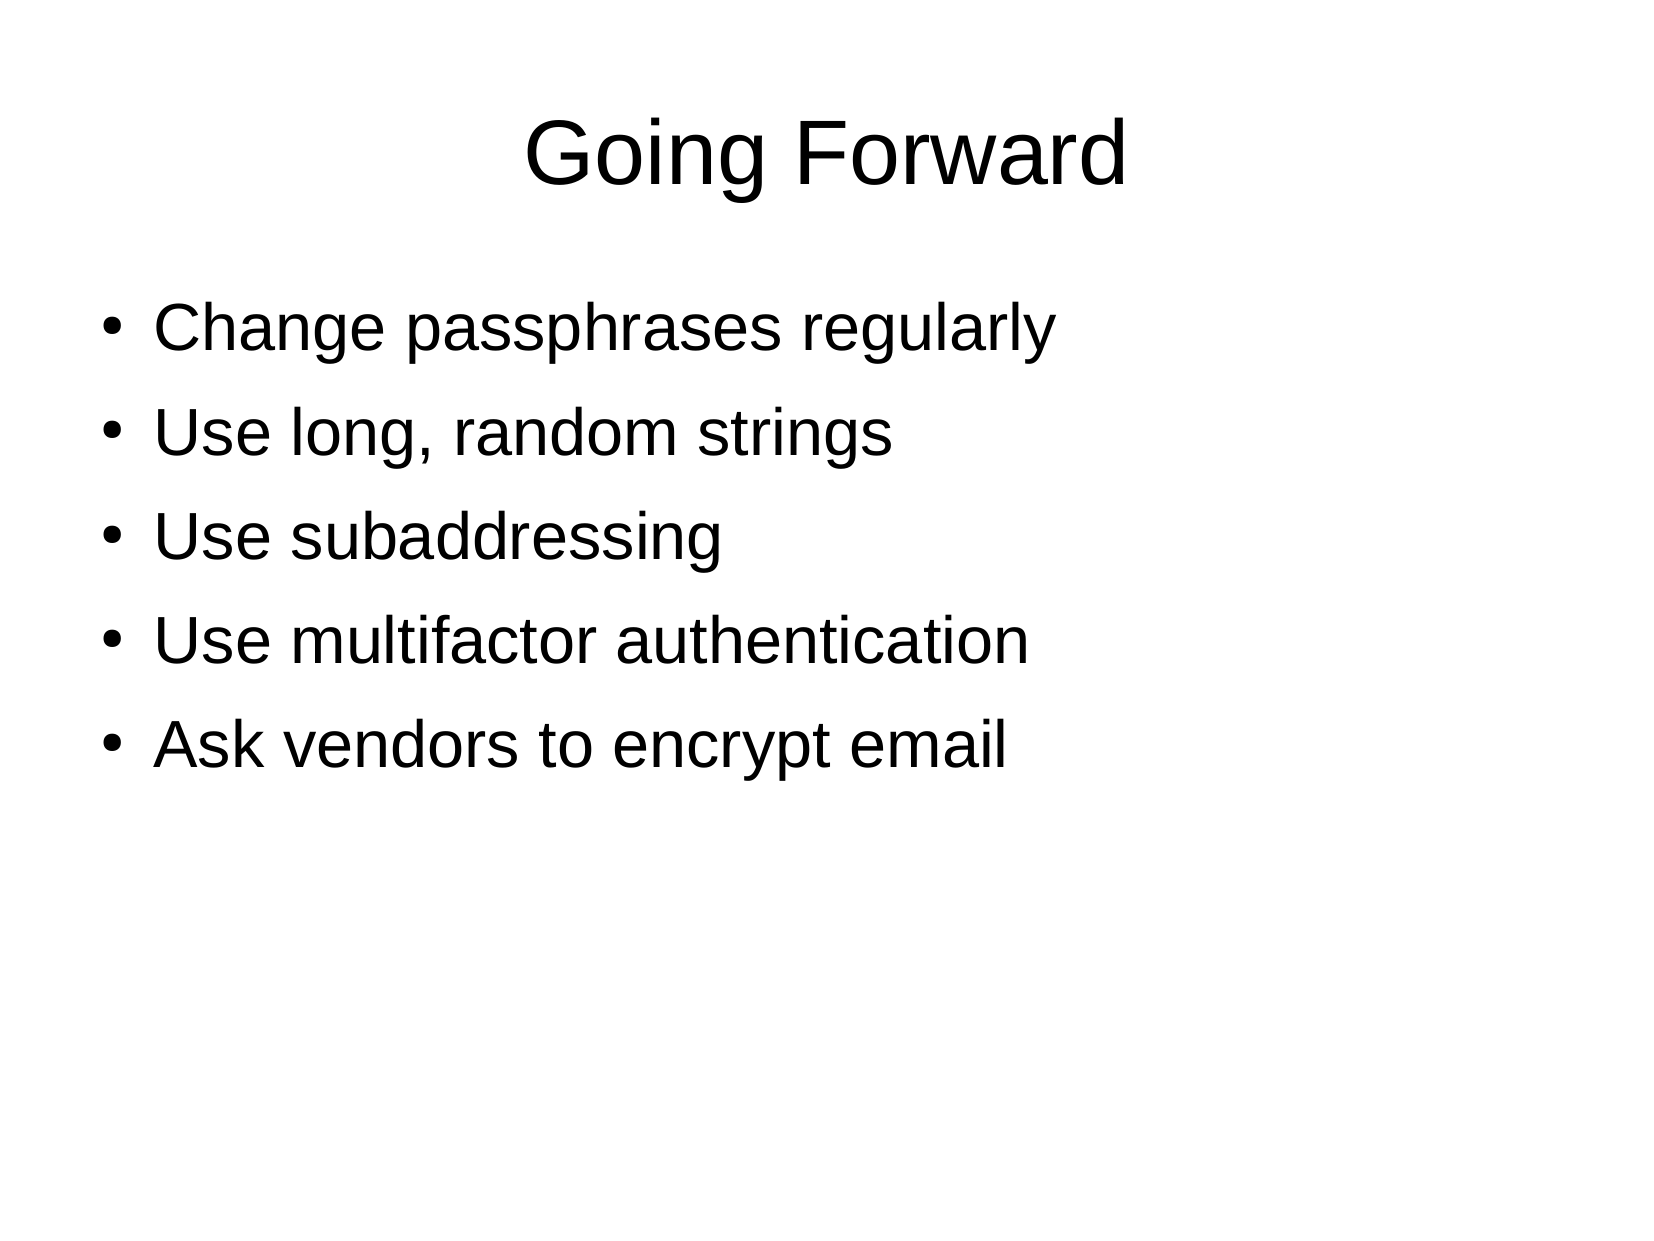

# Going Forward
Change passphrases regularly
Use long, random strings
Use subaddressing
Use multifactor authentication
Ask vendors to encrypt email